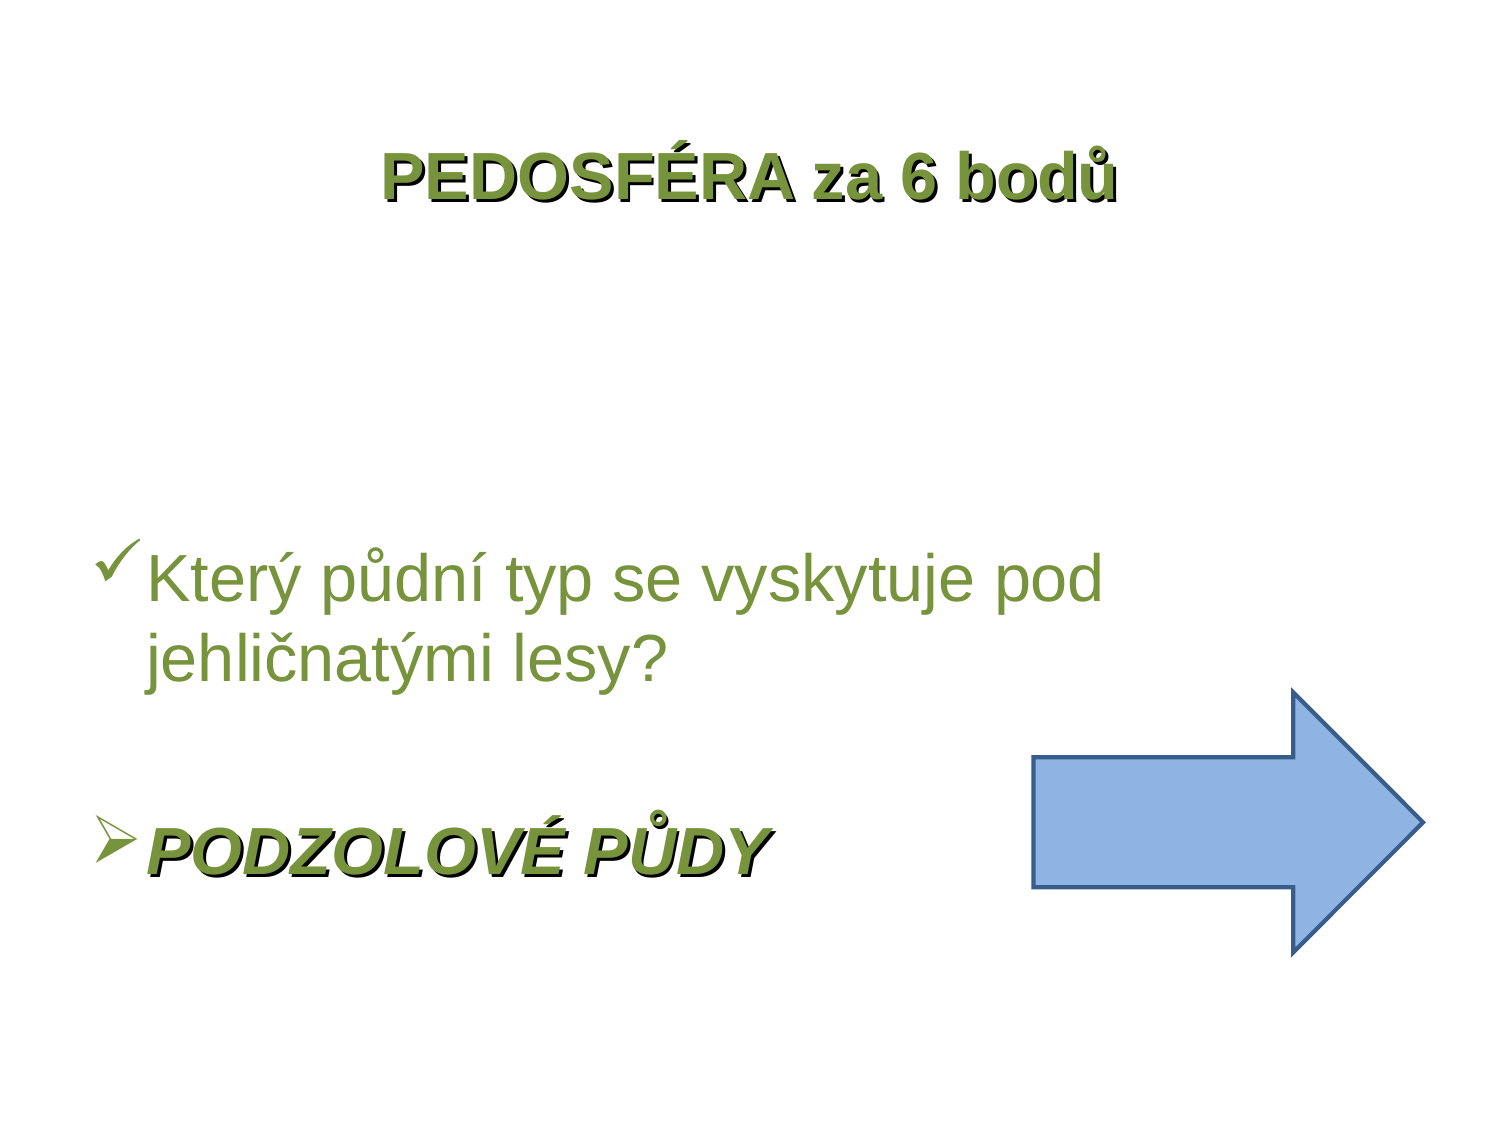

# PEDOSFÉRA za 6 bodů
Který půdní typ se vyskytuje pod jehličnatými lesy?
PODZOLOVÉ PŮDY